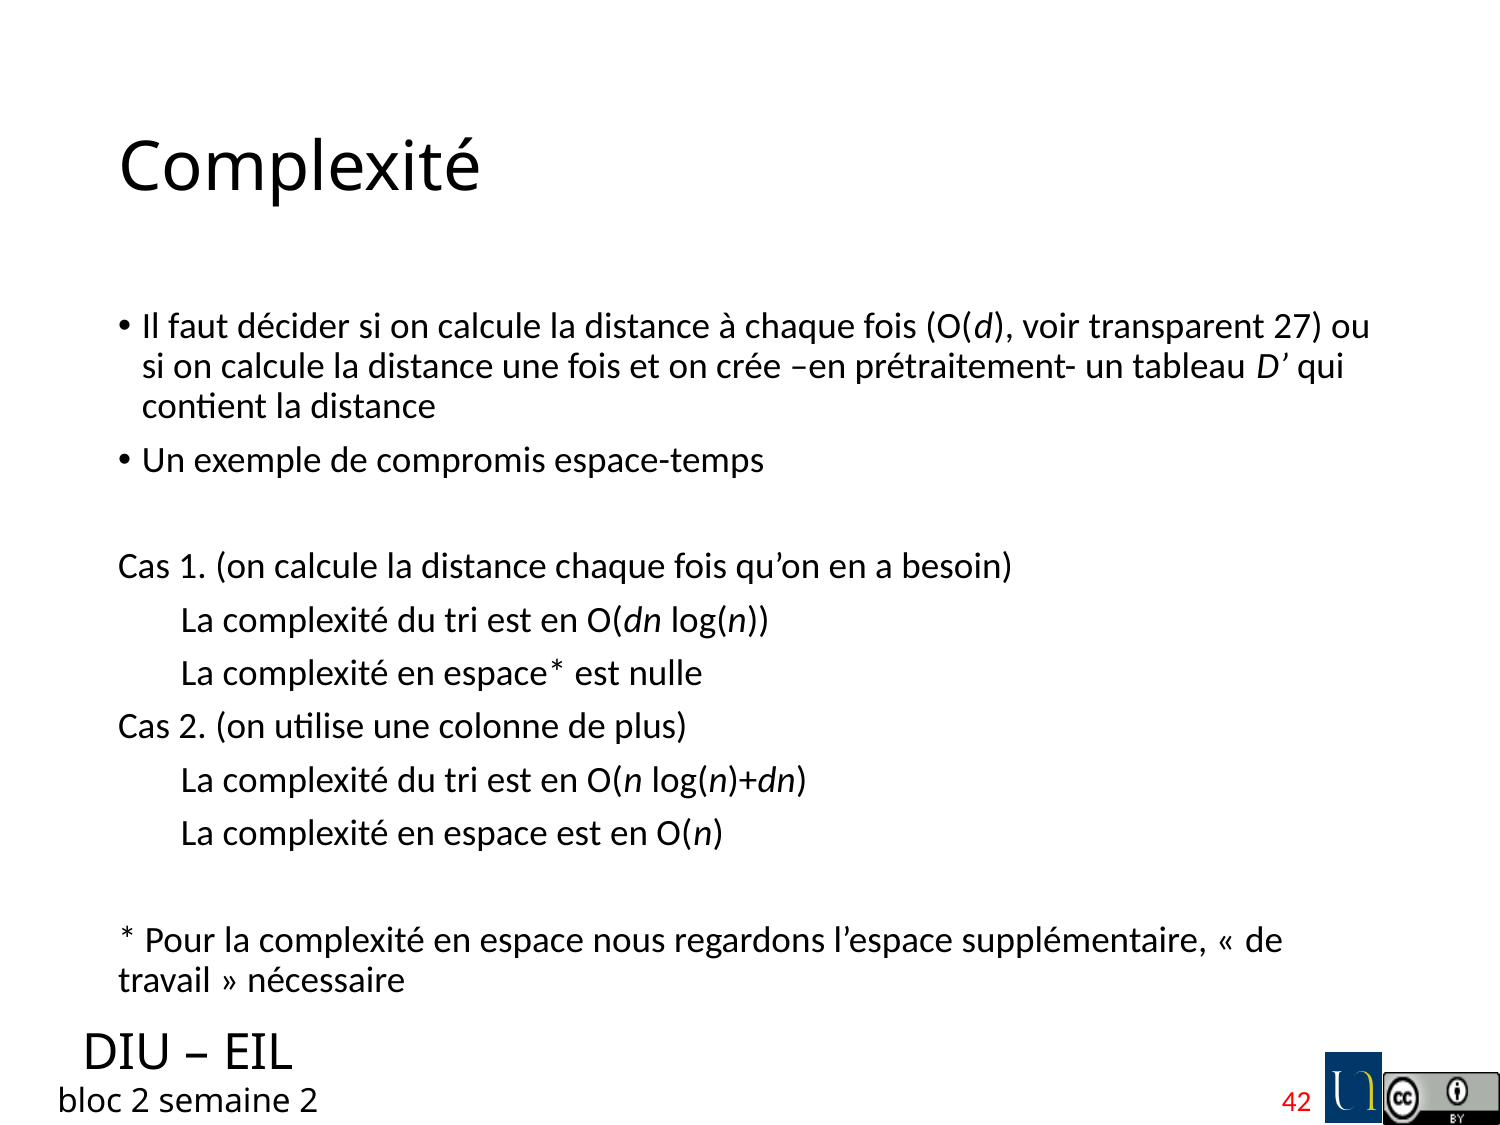

# Complexité
Il faut décider si on calcule la distance à chaque fois (O(d), voir transparent 27) ou si on calcule la distance une fois et on crée –en prétraitement- un tableau D’ qui contient la distance
Un exemple de compromis espace-temps
Cas 1. (on calcule la distance chaque fois qu’on en a besoin)
	La complexité du tri est en O(dn log(n))
	La complexité en espace* est nulle
Cas 2. (on utilise une colonne de plus)
	La complexité du tri est en O(n log(n)+dn)
	La complexité en espace est en O(n)
* Pour la complexité en espace nous regardons l’espace supplémentaire, « de travail » nécessaire